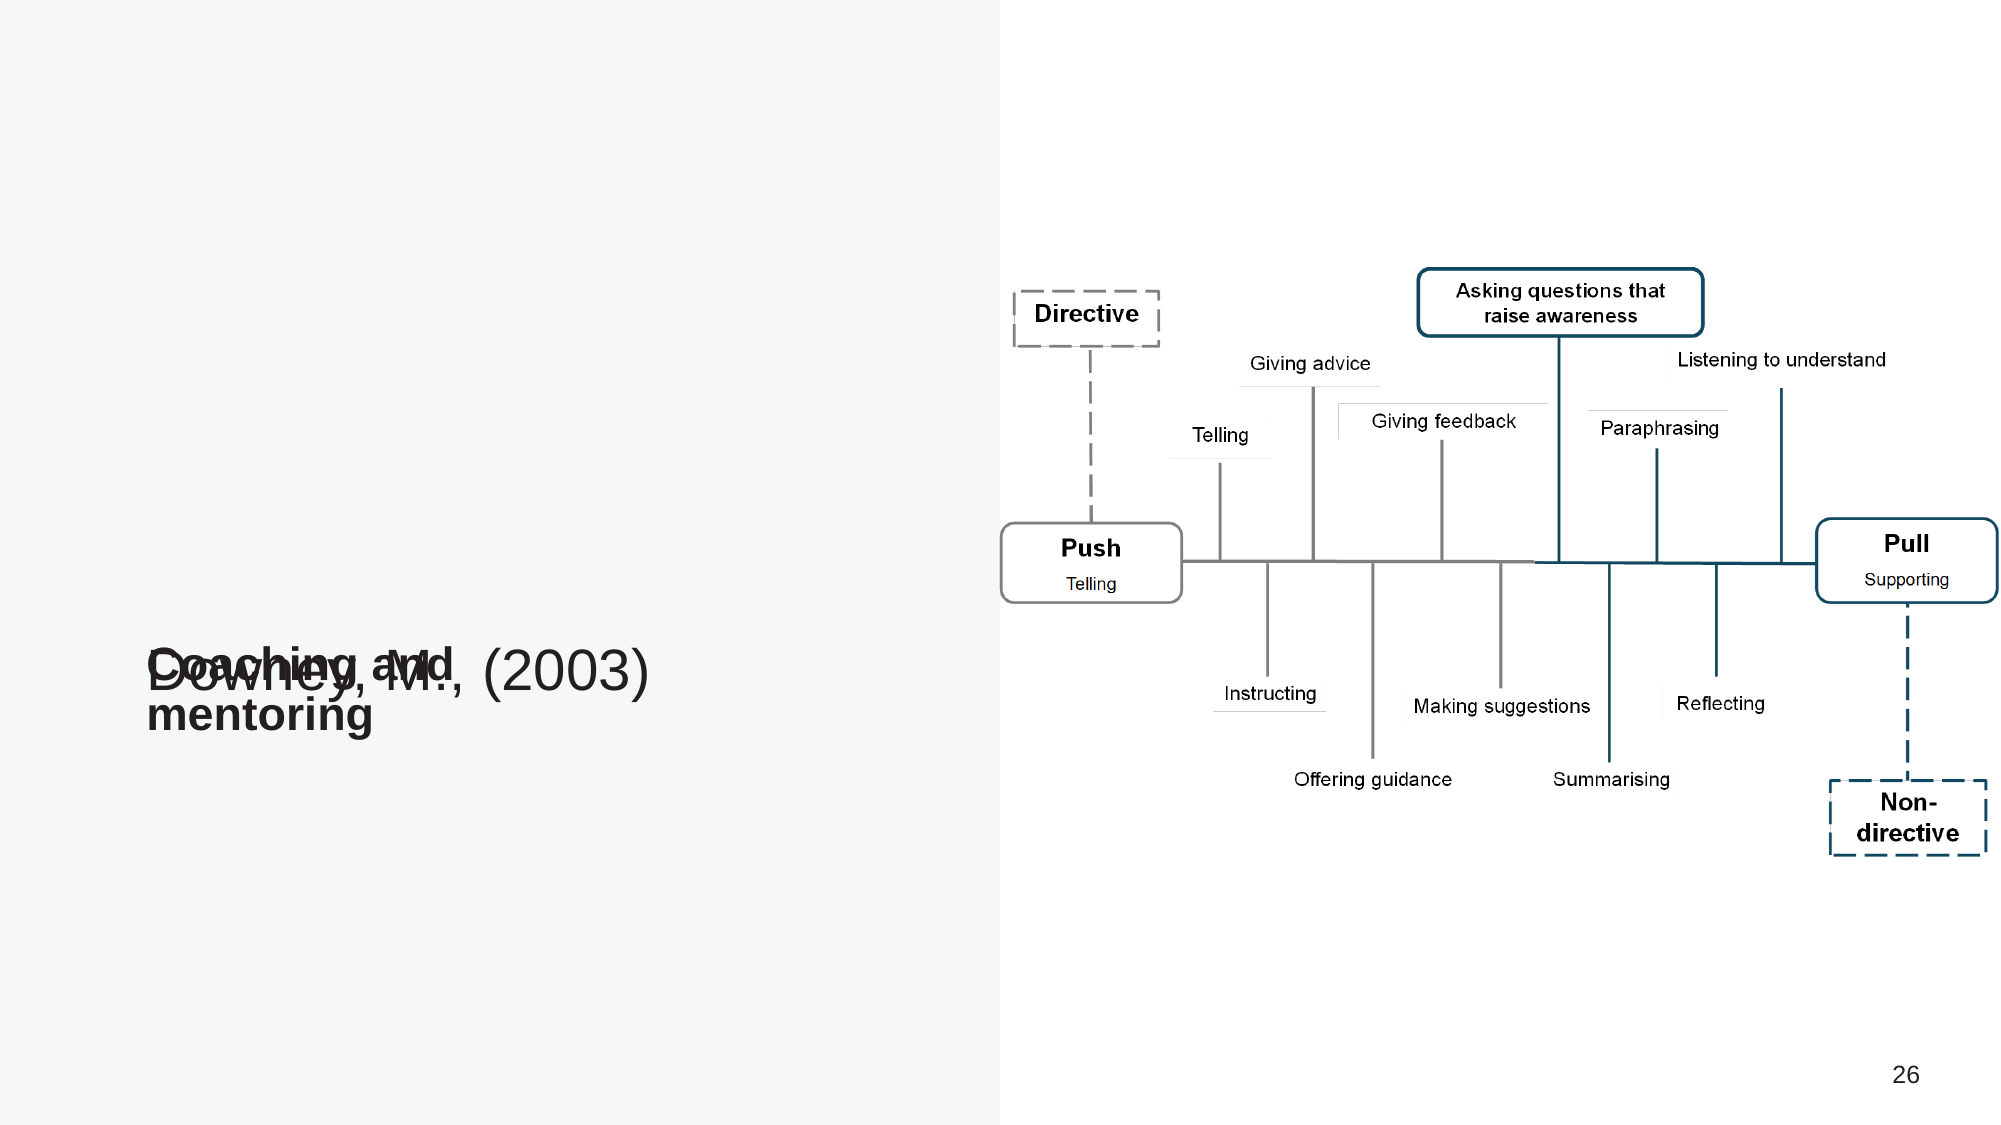

Downey, M., (2003)
# Coaching and mentoring